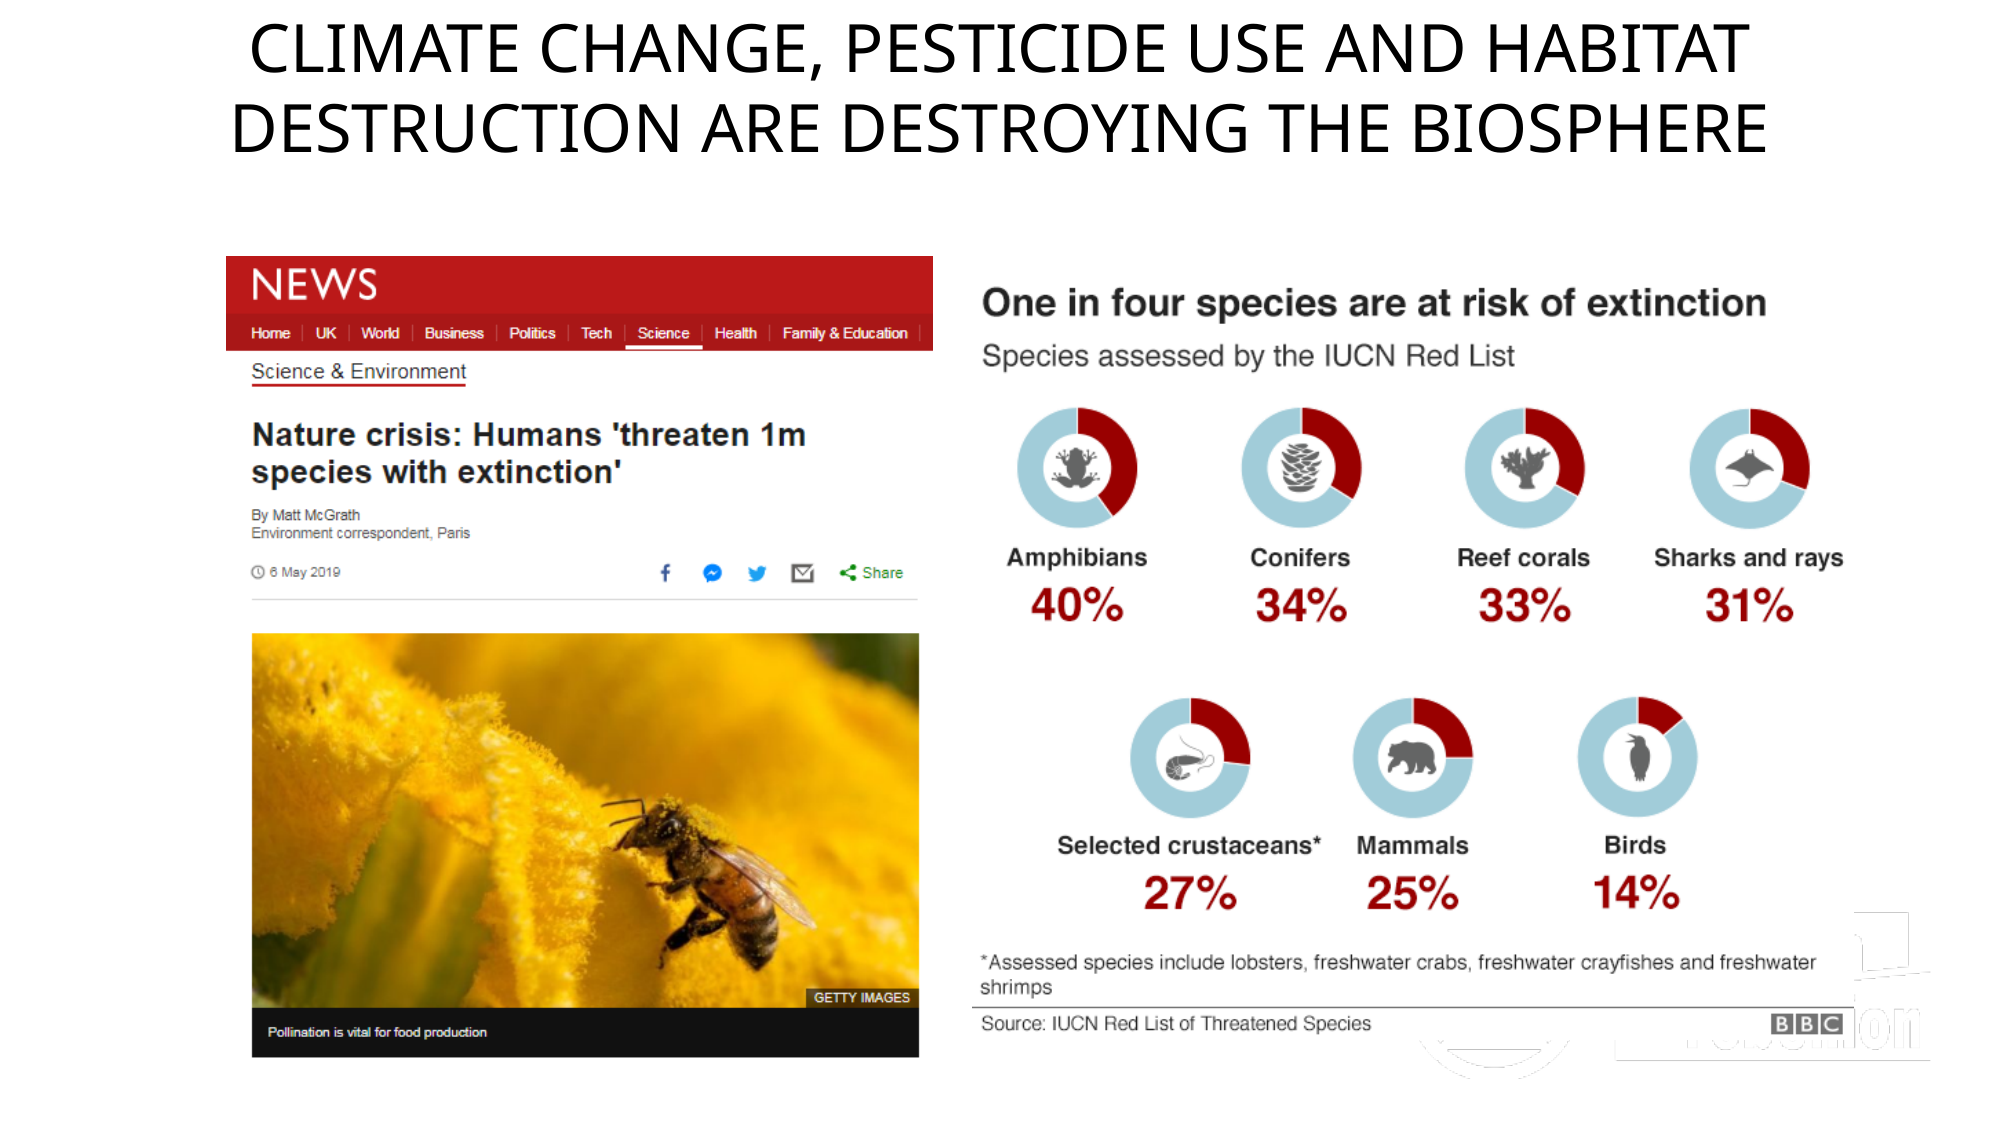

CLIMATE CHANGE, PESTICIDE USE AND HABITAT DESTRUCTION ARE DESTROYING THE BIOSPHERE